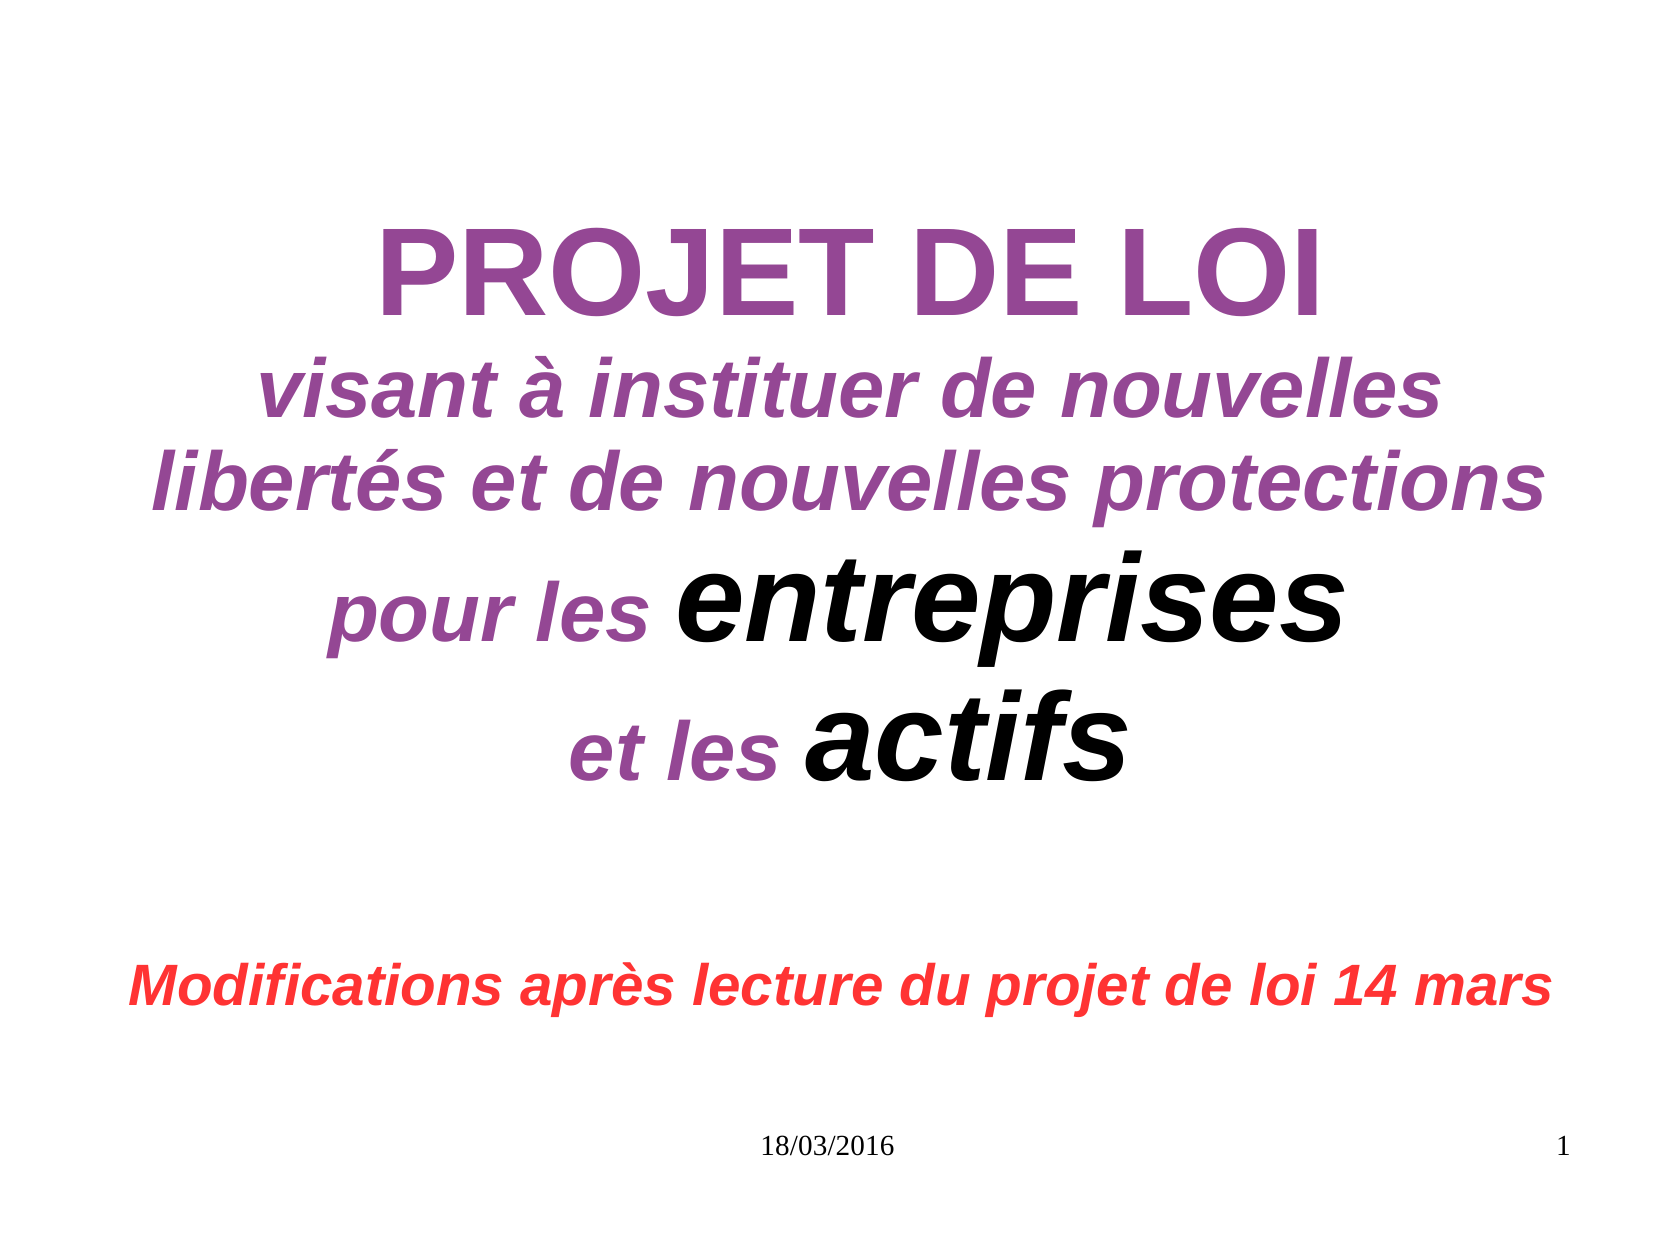

# PROJET DE LOI
visant à instituer de nouvelles libertés et de nouvelles protections pour les entreprises
et les actifs
Modifications après lecture du projet de loi 14 mars
18/03/2016
1